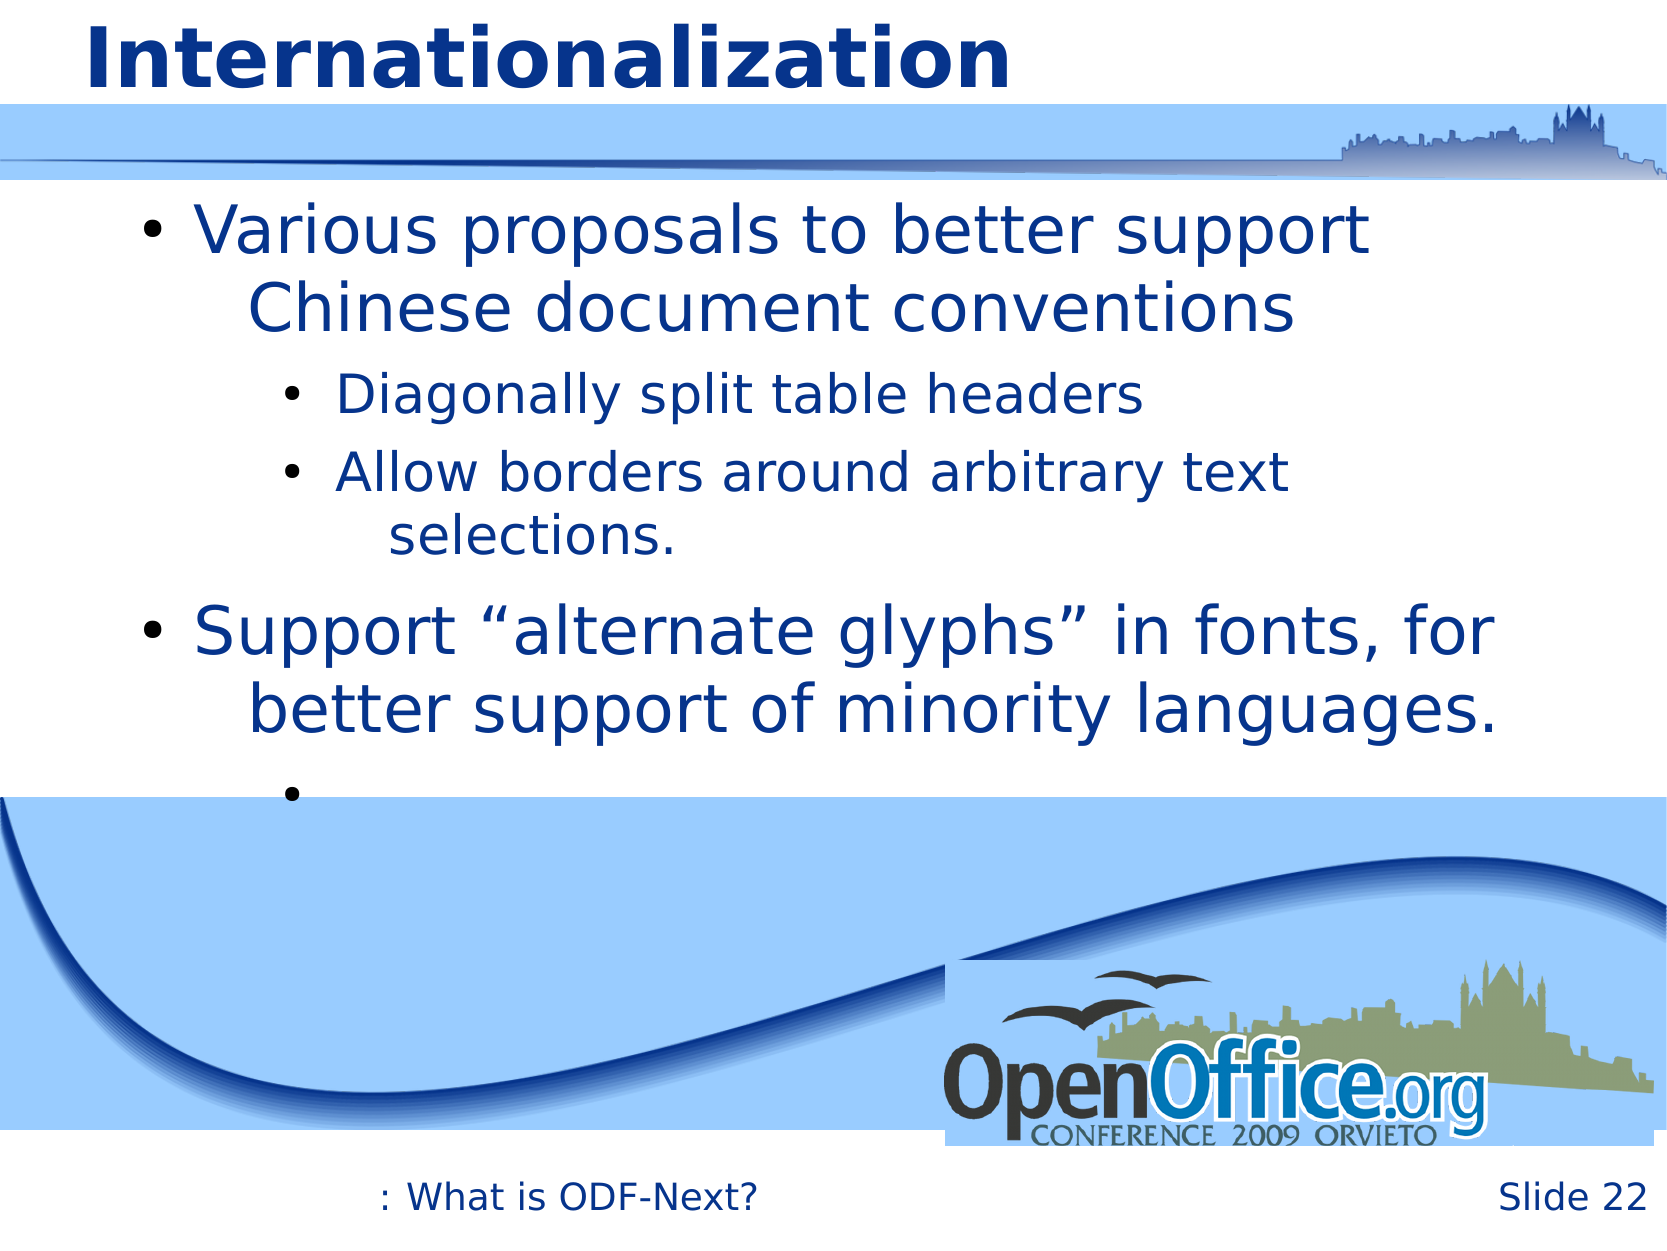

# Internationalization
Various proposals to better support Chinese document conventions
Diagonally split table headers
Allow borders around arbitrary text selections.
Support “alternate glyphs” in fonts, for better support of minority languages.
What is ODF-Next?
22